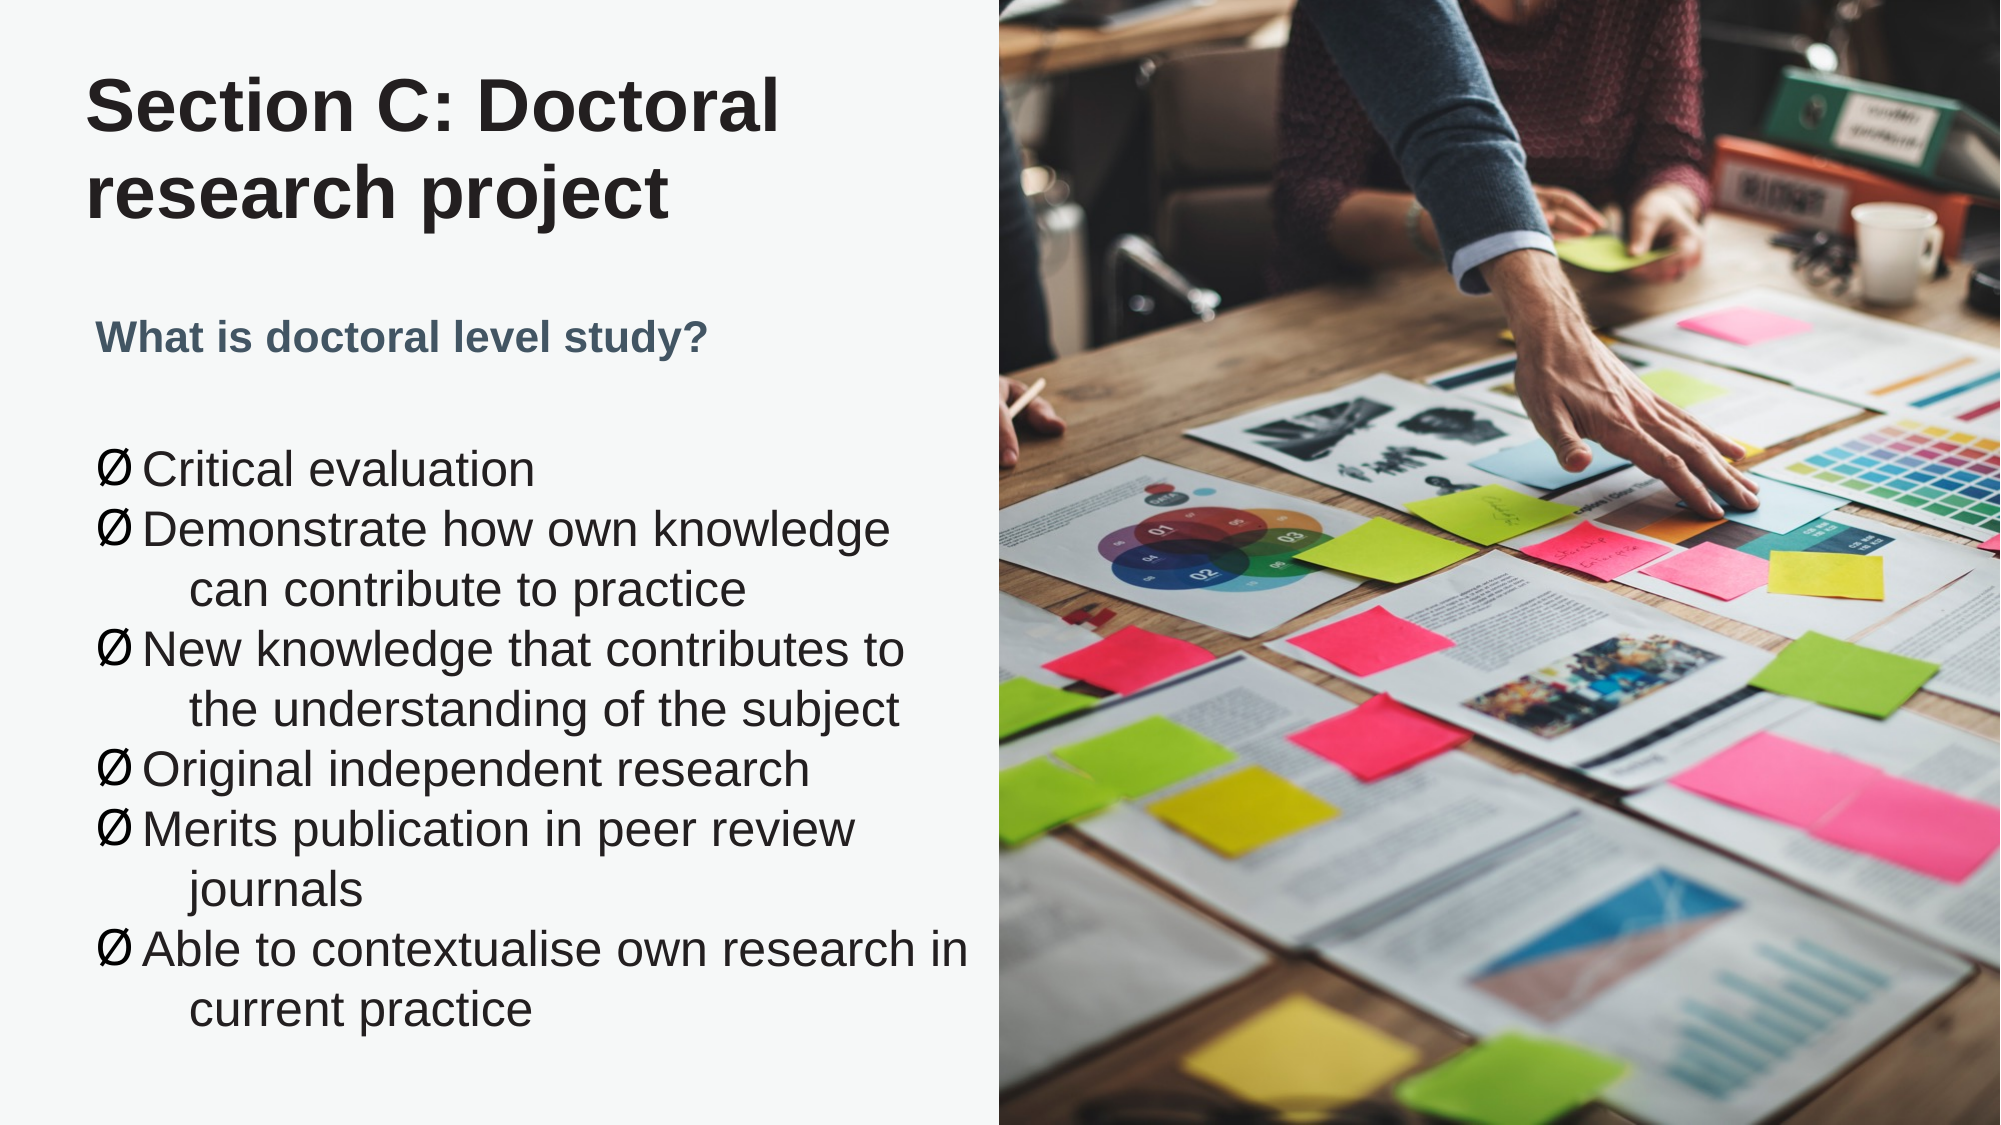

# Section C: Doctoral research project
What is doctoral level study?
Critical evaluation
Demonstrate how own knowledge can contribute to practice
New knowledge that contributes to the understanding of the subject
Original independent research
Merits publication in peer review journals
Able to contextualise own research in current practice